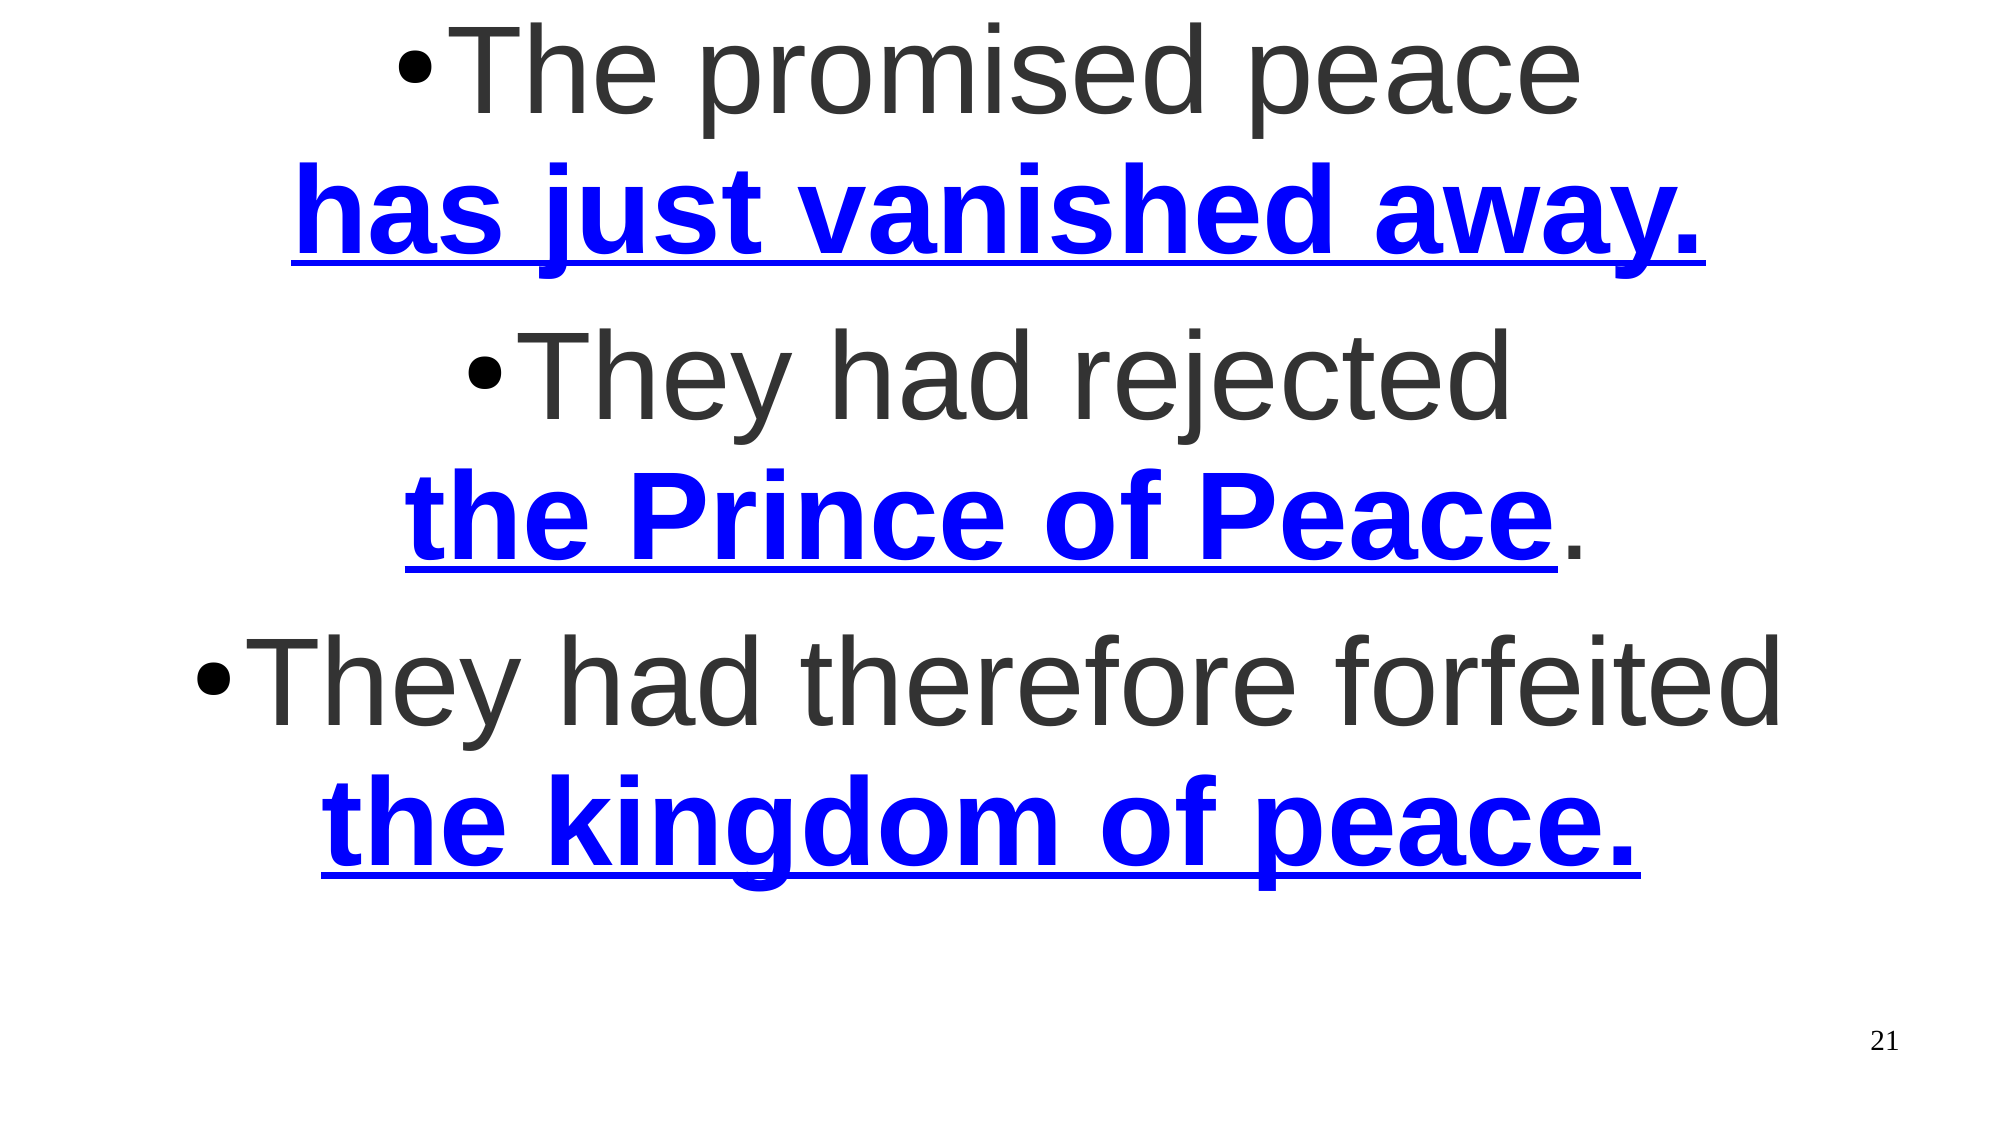

# The promised peace has just vanished away.
They had rejected
the Prince of Peace.
They had therefore forfeited
the kingdom of peace.
21